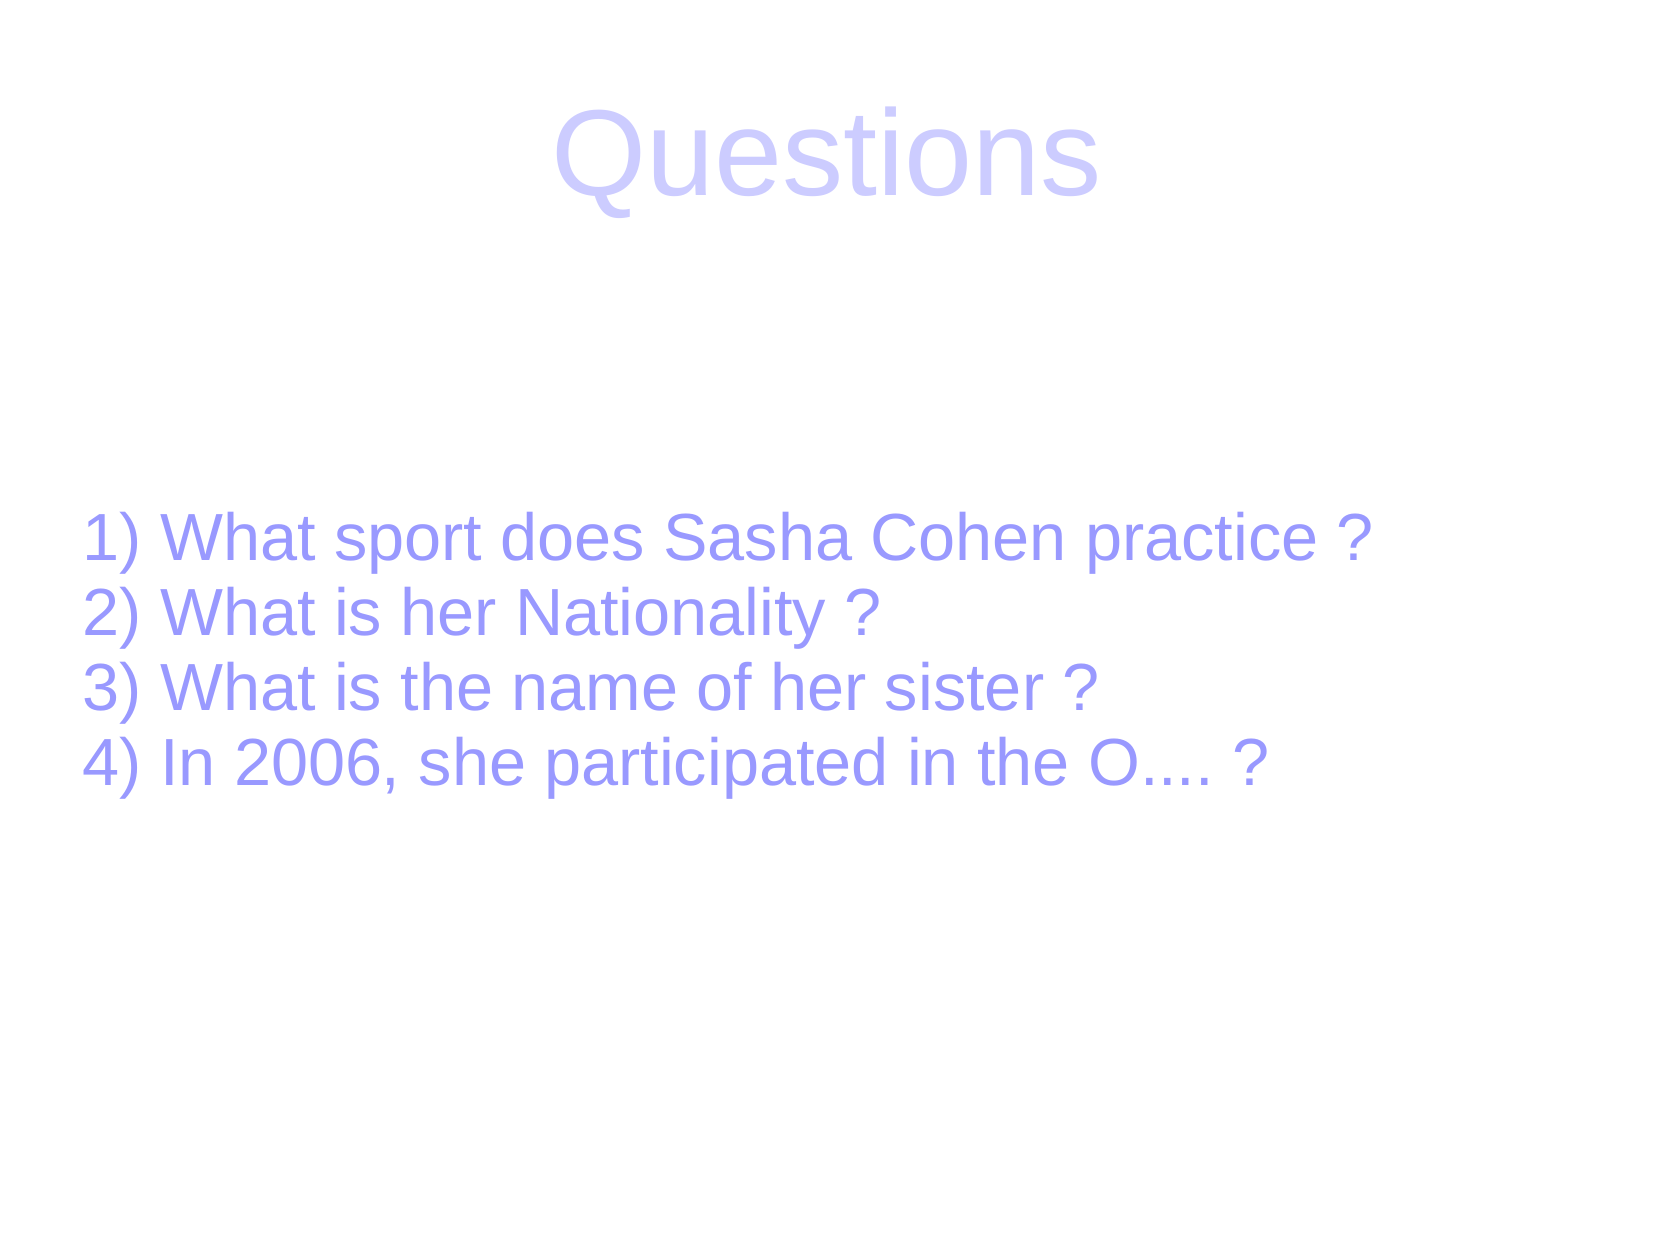

# Questions
1) What sport does Sasha Cohen practice ?
2) What is her Nationality ?
3) What is the name of her sister ?
4) In 2006, she participated in the O.... ?